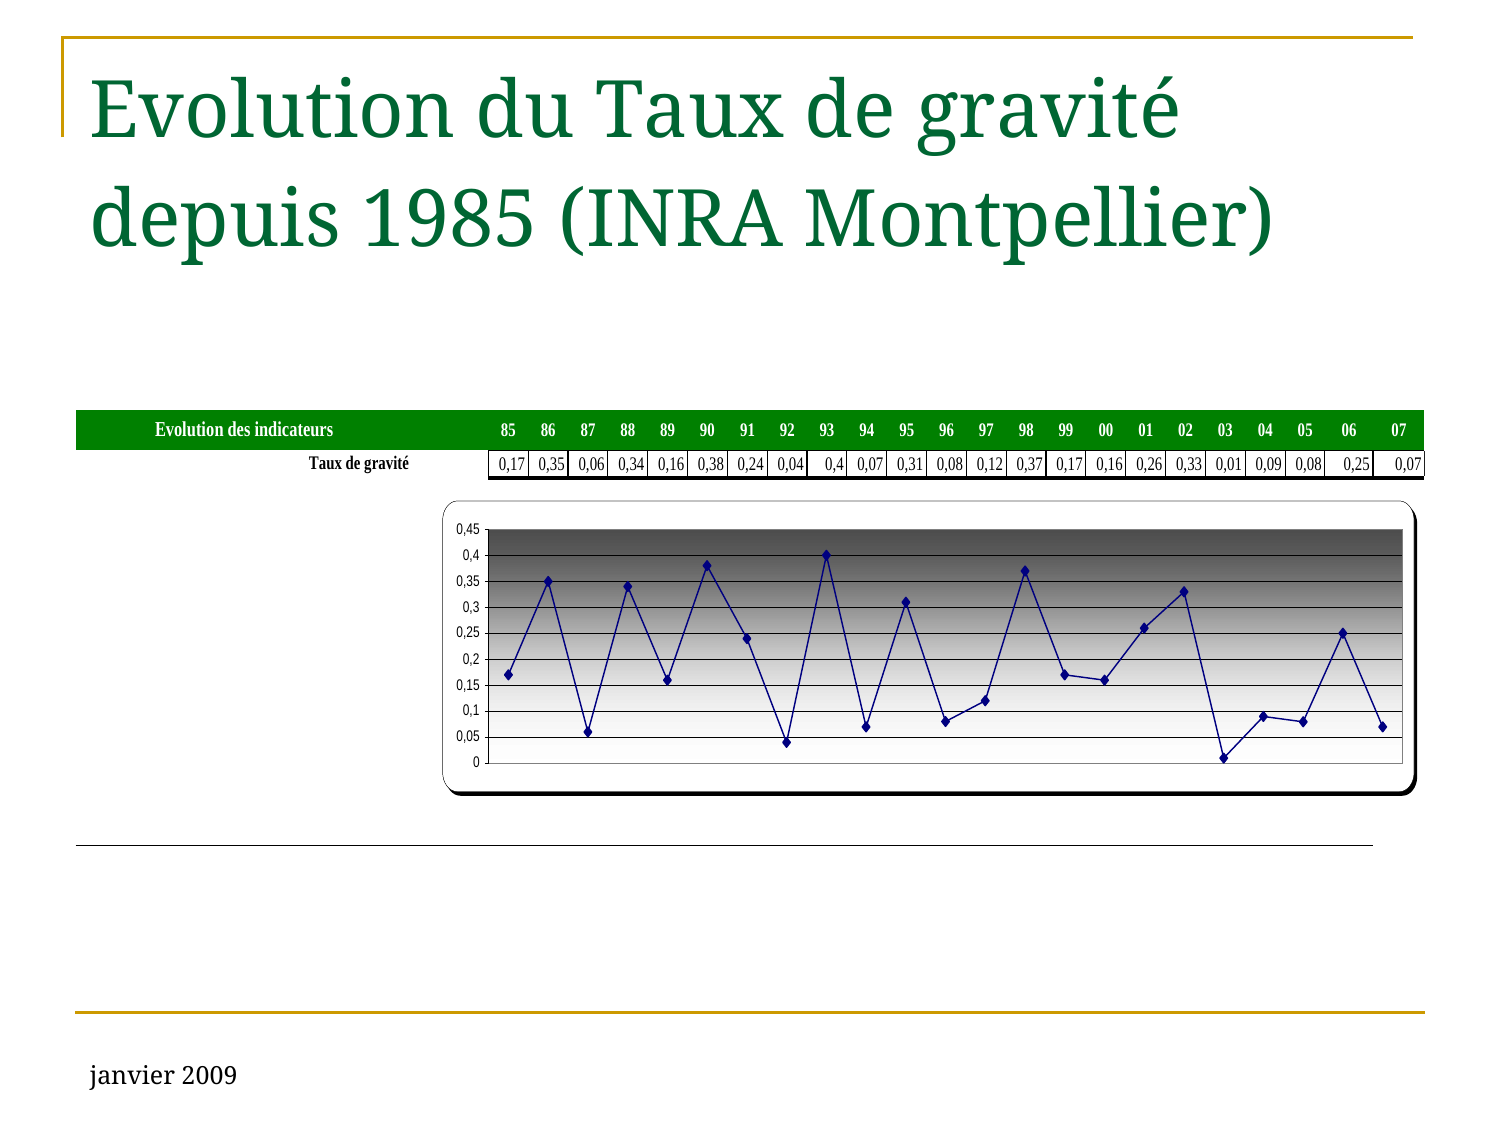

# Evolution du Taux de gravité depuis 1985 (INRA Montpellier)
janvier 2009